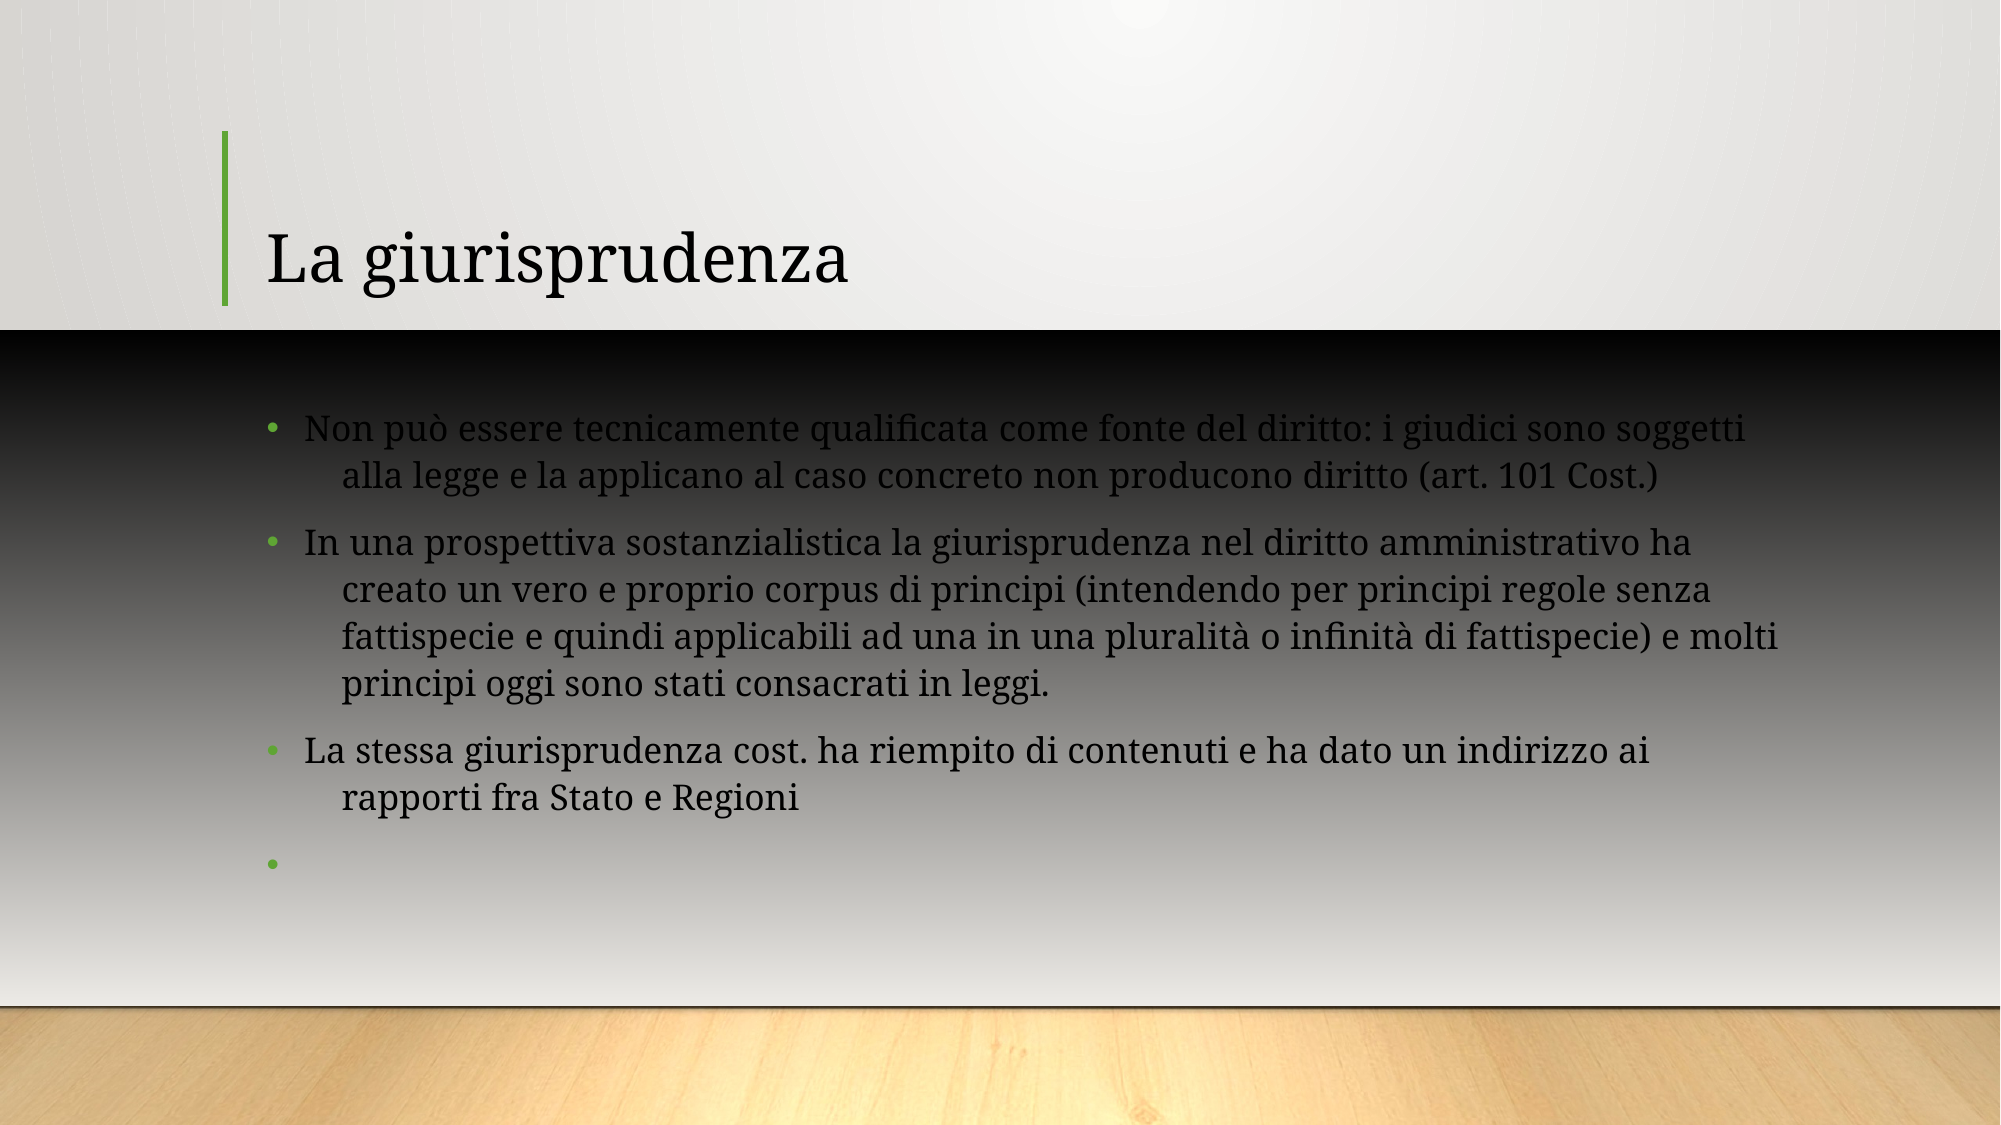

# La giurisprudenza
Non può essere tecnicamente qualificata come fonte del diritto: i giudici sono soggetti alla legge e la applicano al caso concreto non producono diritto (art. 101 Cost.)
In una prospettiva sostanzialistica la giurisprudenza nel diritto amministrativo ha creato un vero e proprio corpus di principi (intendendo per principi regole senza fattispecie e quindi applicabili ad una in una pluralità o infinità di fattispecie) e molti principi oggi sono stati consacrati in leggi.
La stessa giurisprudenza cost. ha riempito di contenuti e ha dato un indirizzo ai rapporti fra Stato e Regioni